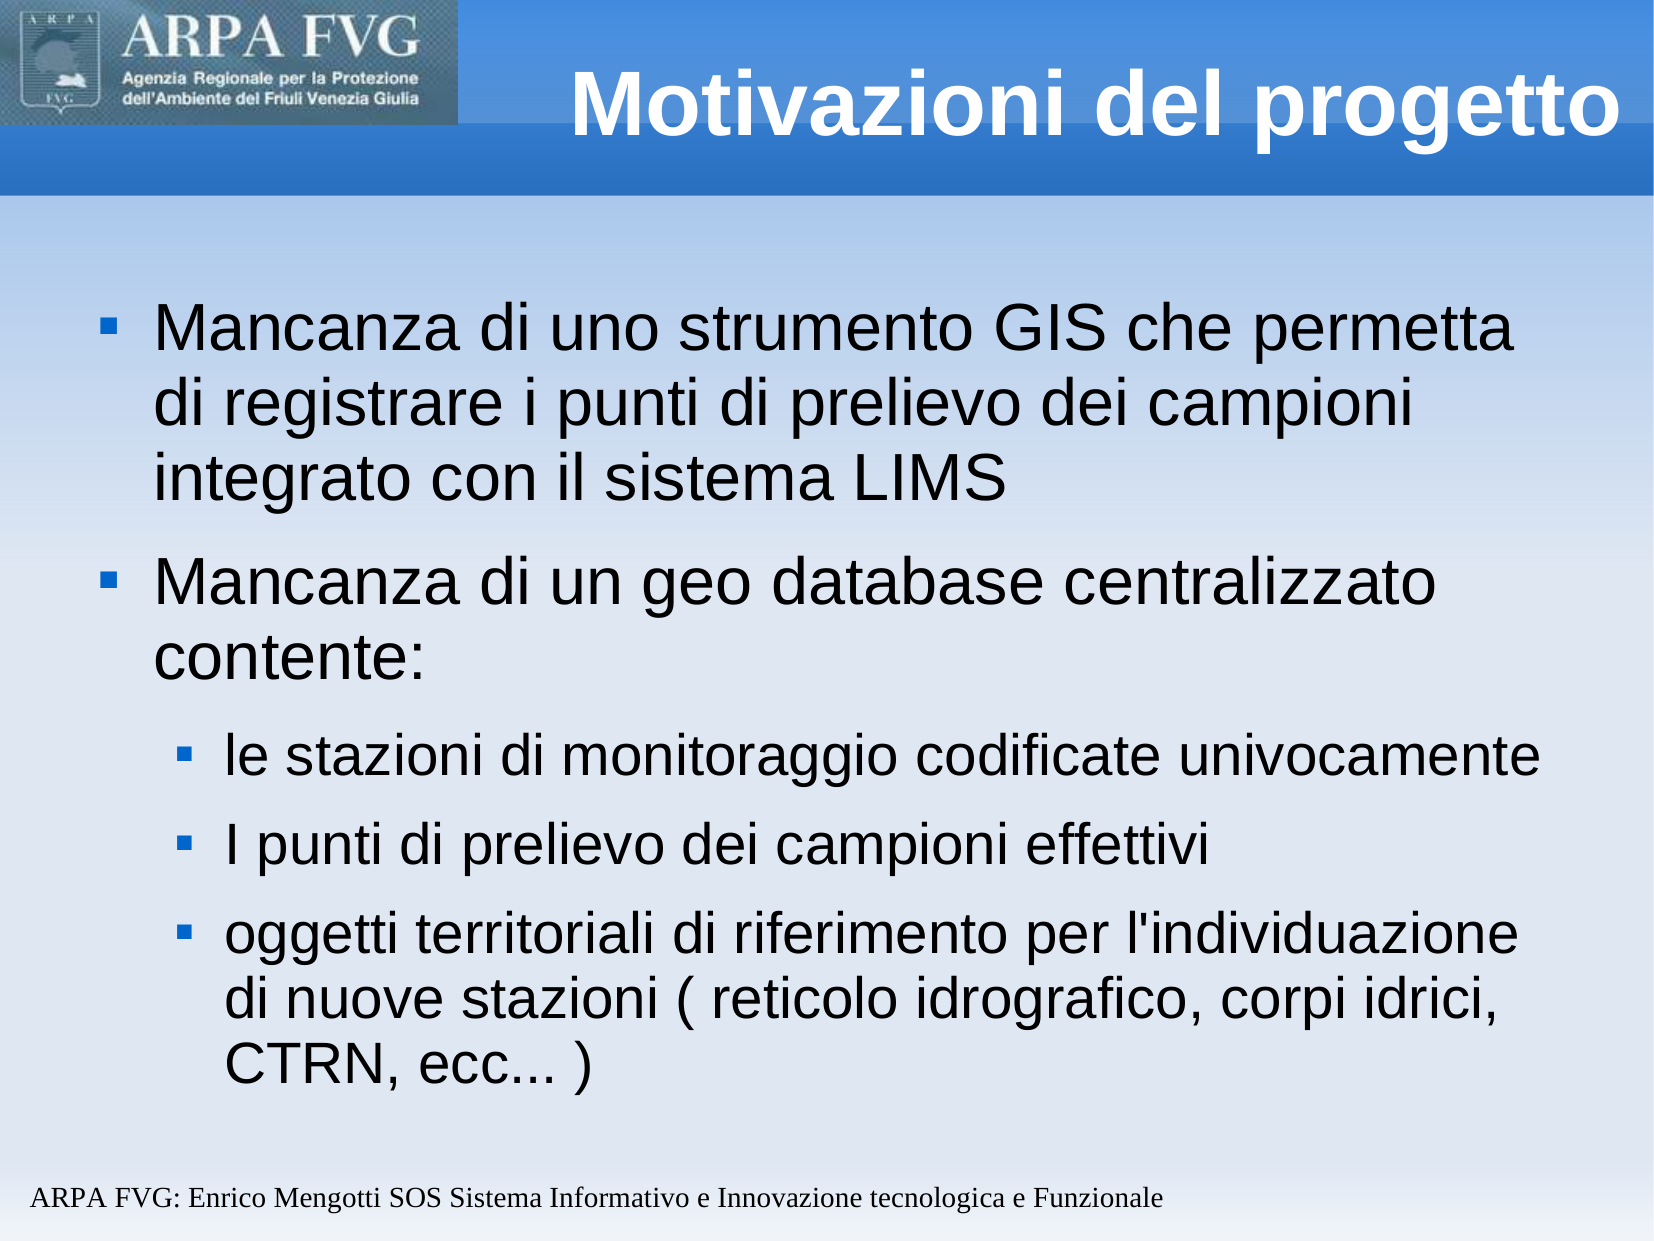

#
Motivazioni del progetto
Mancanza di uno strumento GIS che permetta di registrare i punti di prelievo dei campioni integrato con il sistema LIMS
Mancanza di un geo database centralizzato contente:
le stazioni di monitoraggio codificate univocamente
I punti di prelievo dei campioni effettivi
oggetti territoriali di riferimento per l'individuazione di nuove stazioni ( reticolo idrografico, corpi idrici, CTRN, ecc... )